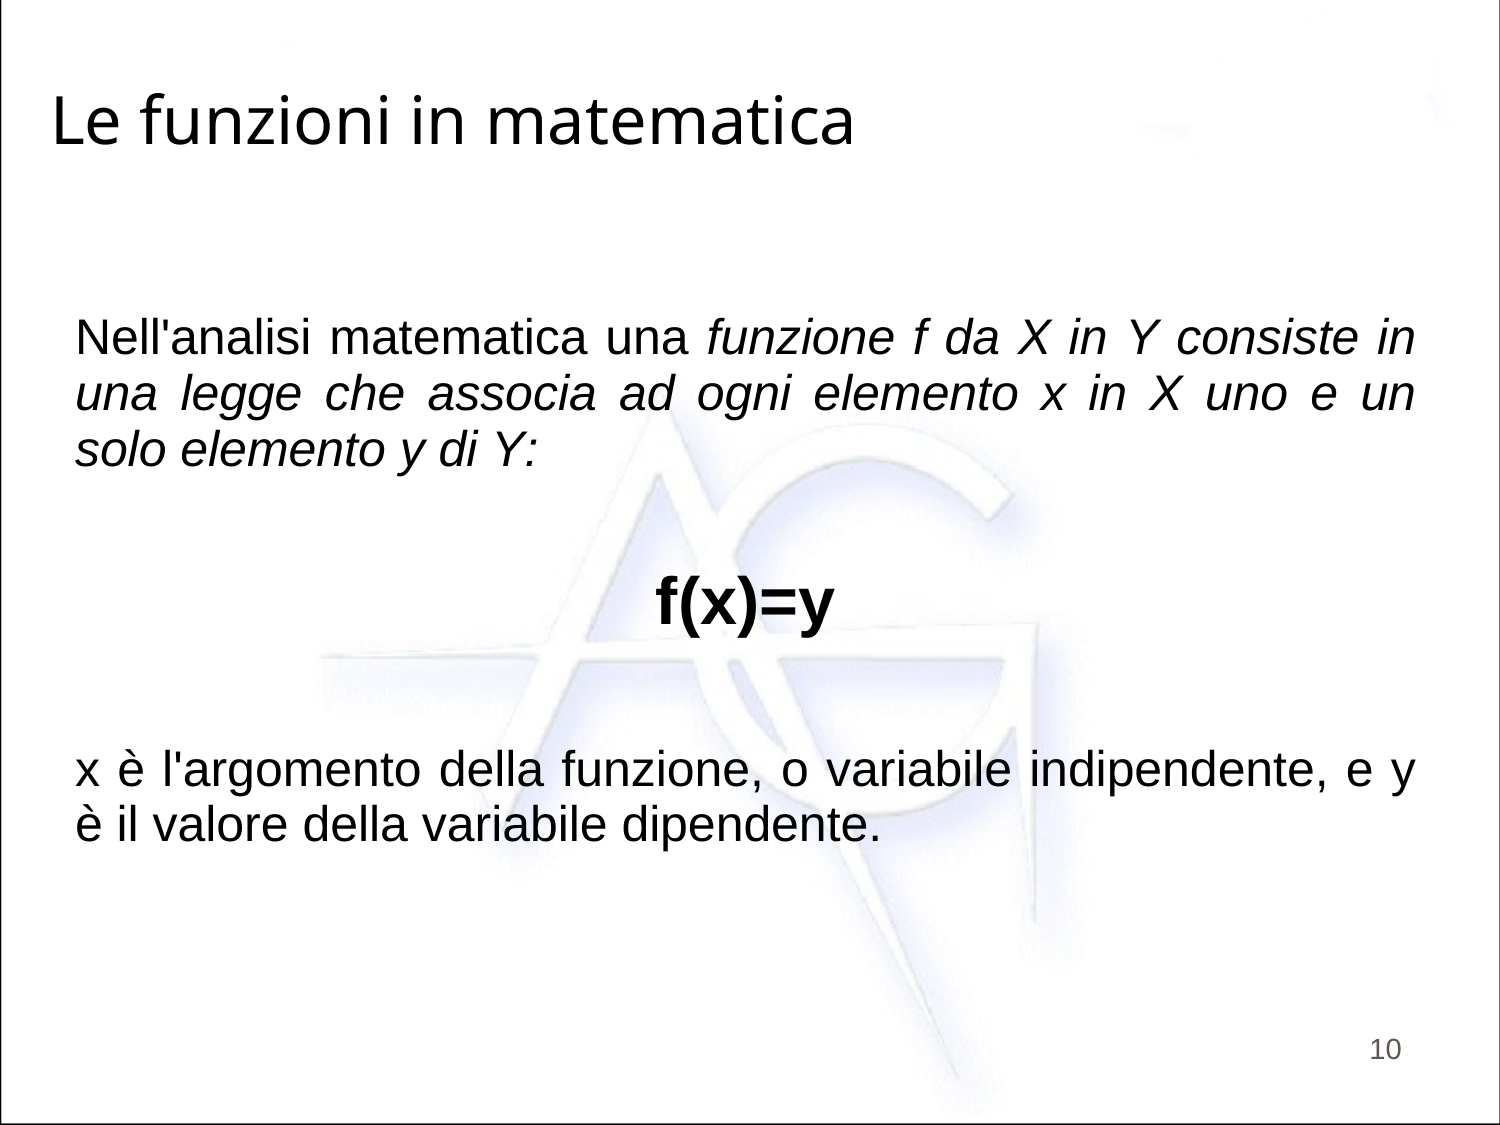

# Le funzioni in matematica
Nell'analisi matematica una funzione f da X in Y consiste in una legge che associa ad ogni elemento x in X uno e un solo elemento y di Y:
f(x)=y
x è l'argomento della funzione, o variabile indipendente, e y è il valore della variabile dipendente.
10